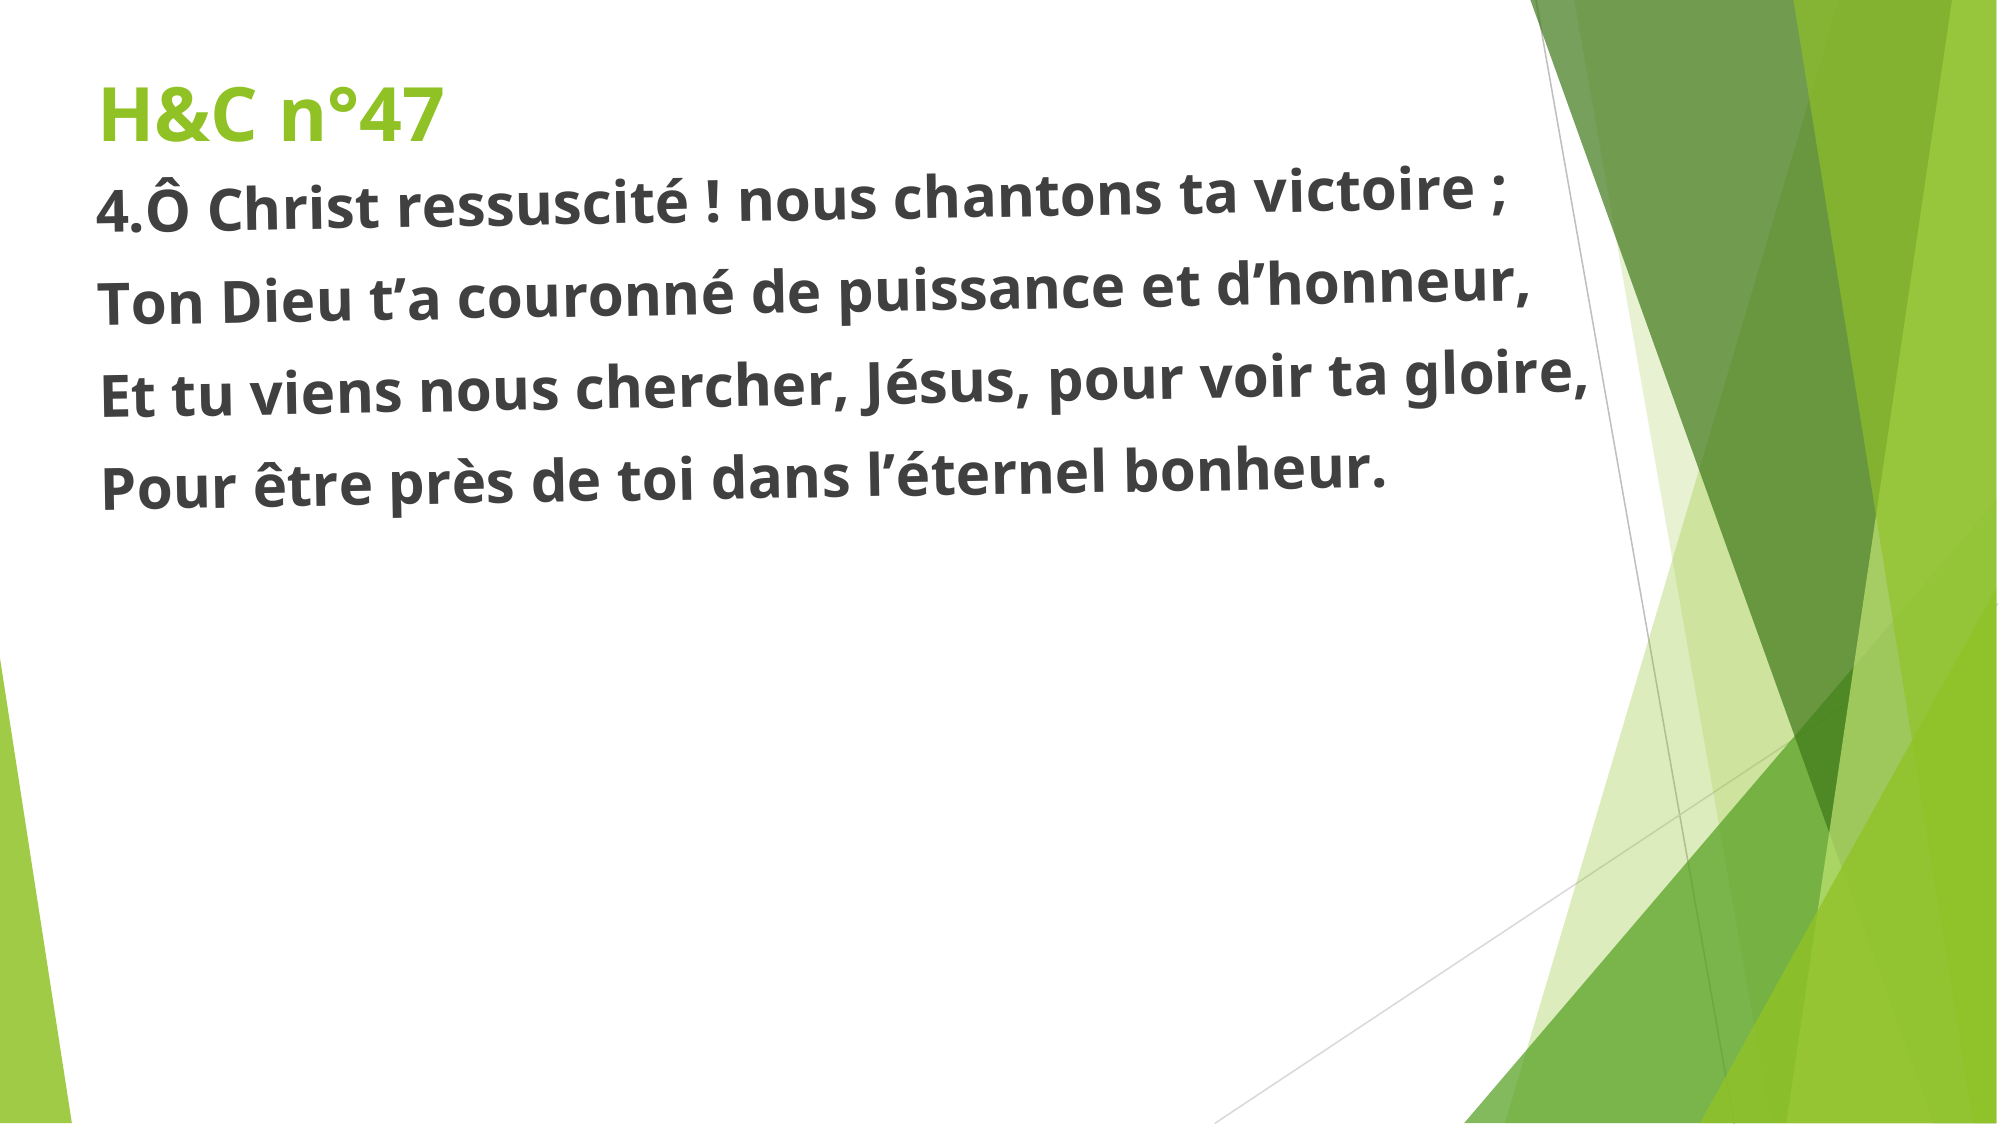

H&C n°47
4.Ô Christ ressuscité ! nous chantons ta victoire ;
Ton Dieu t’a couronné de puissance et d’honneur,
Et tu viens nous chercher, Jésus, pour voir ta gloire,
Pour être près de toi dans l’éternel bonheur.